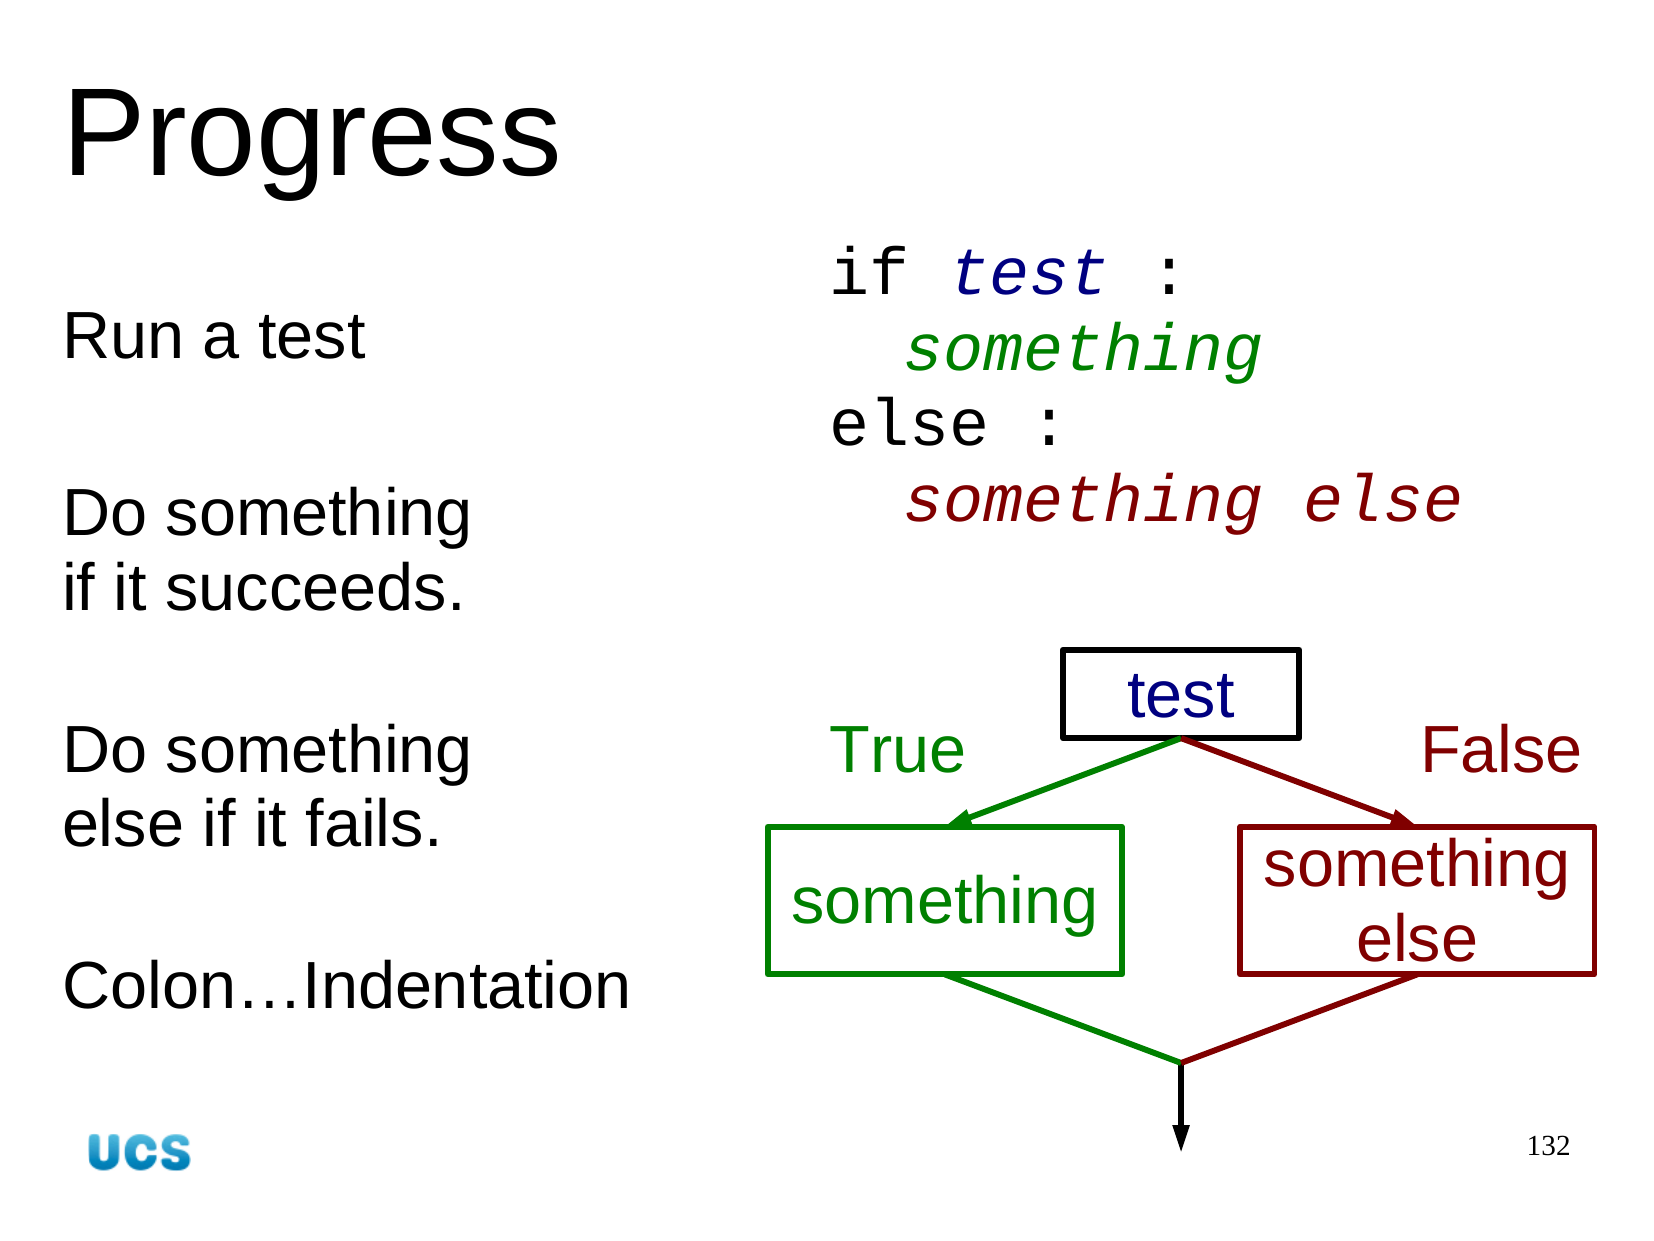

Progress
if test :
	something
else :
	something else
Run a test
Do something
if it succeeds.
test
True
False
Do something
else if it fails.
something
something
else
Colon…Indentation
132